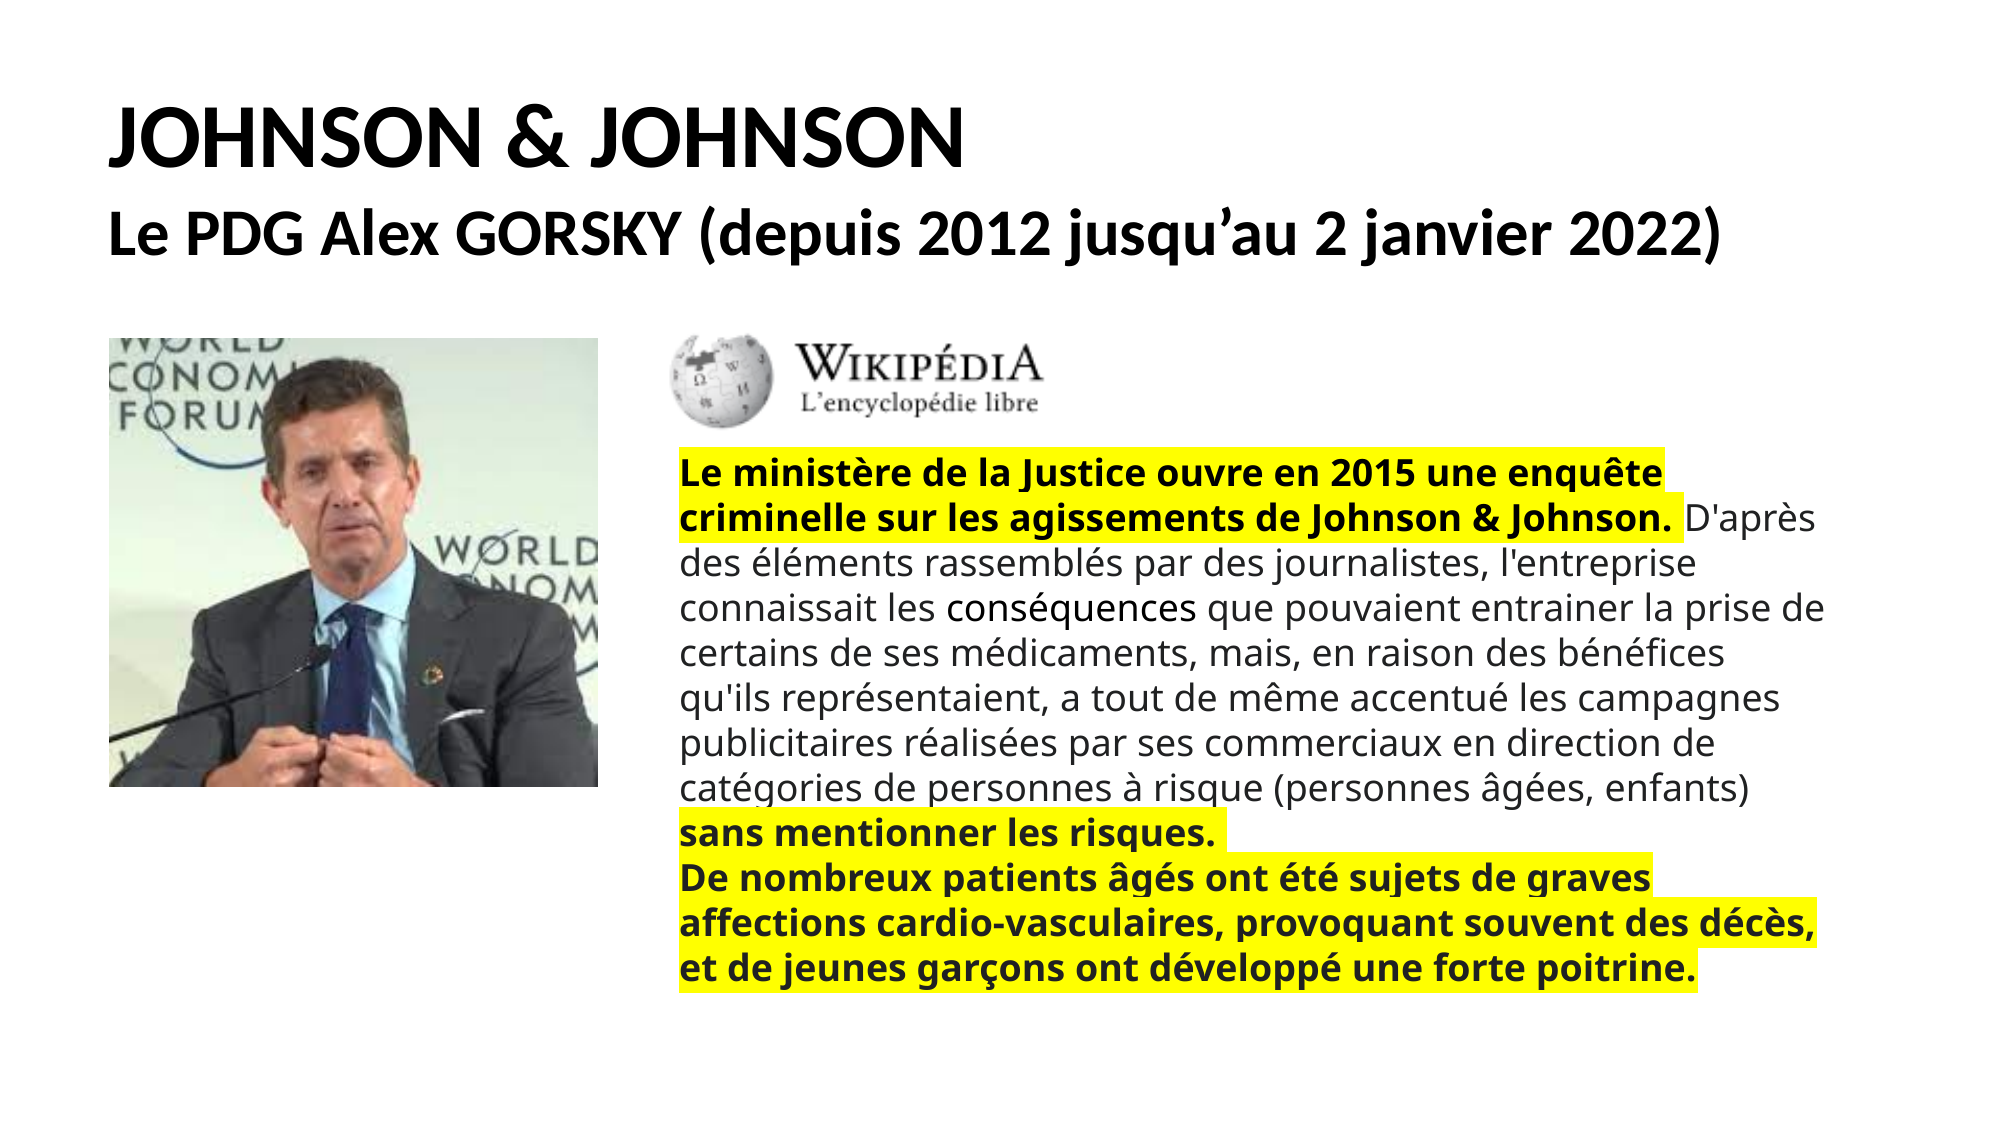

# JOHNSON & JOHNSON
Le PDG Alex GORSKY (depuis 2012 jusqu’au 2 janvier 2022)
Le ministère de la Justice ouvre en 2015 une enquête criminelle sur les agissements de Johnson & Johnson. D'après des éléments rassemblés par des journalistes, l'entreprise connaissait les conséquences que pouvaient entrainer la prise de certains de ses médicaments, mais, en raison des bénéfices qu'ils représentaient, a tout de même accentué les campagnes publicitaires réalisées par ses commerciaux en direction de catégories de personnes à risque (personnes âgées, enfants) sans mentionner les risques.
De nombreux patients âgés ont été sujets de graves affections cardio-vasculaires, provoquant souvent des décès, et de jeunes garçons ont développé une forte poitrine.